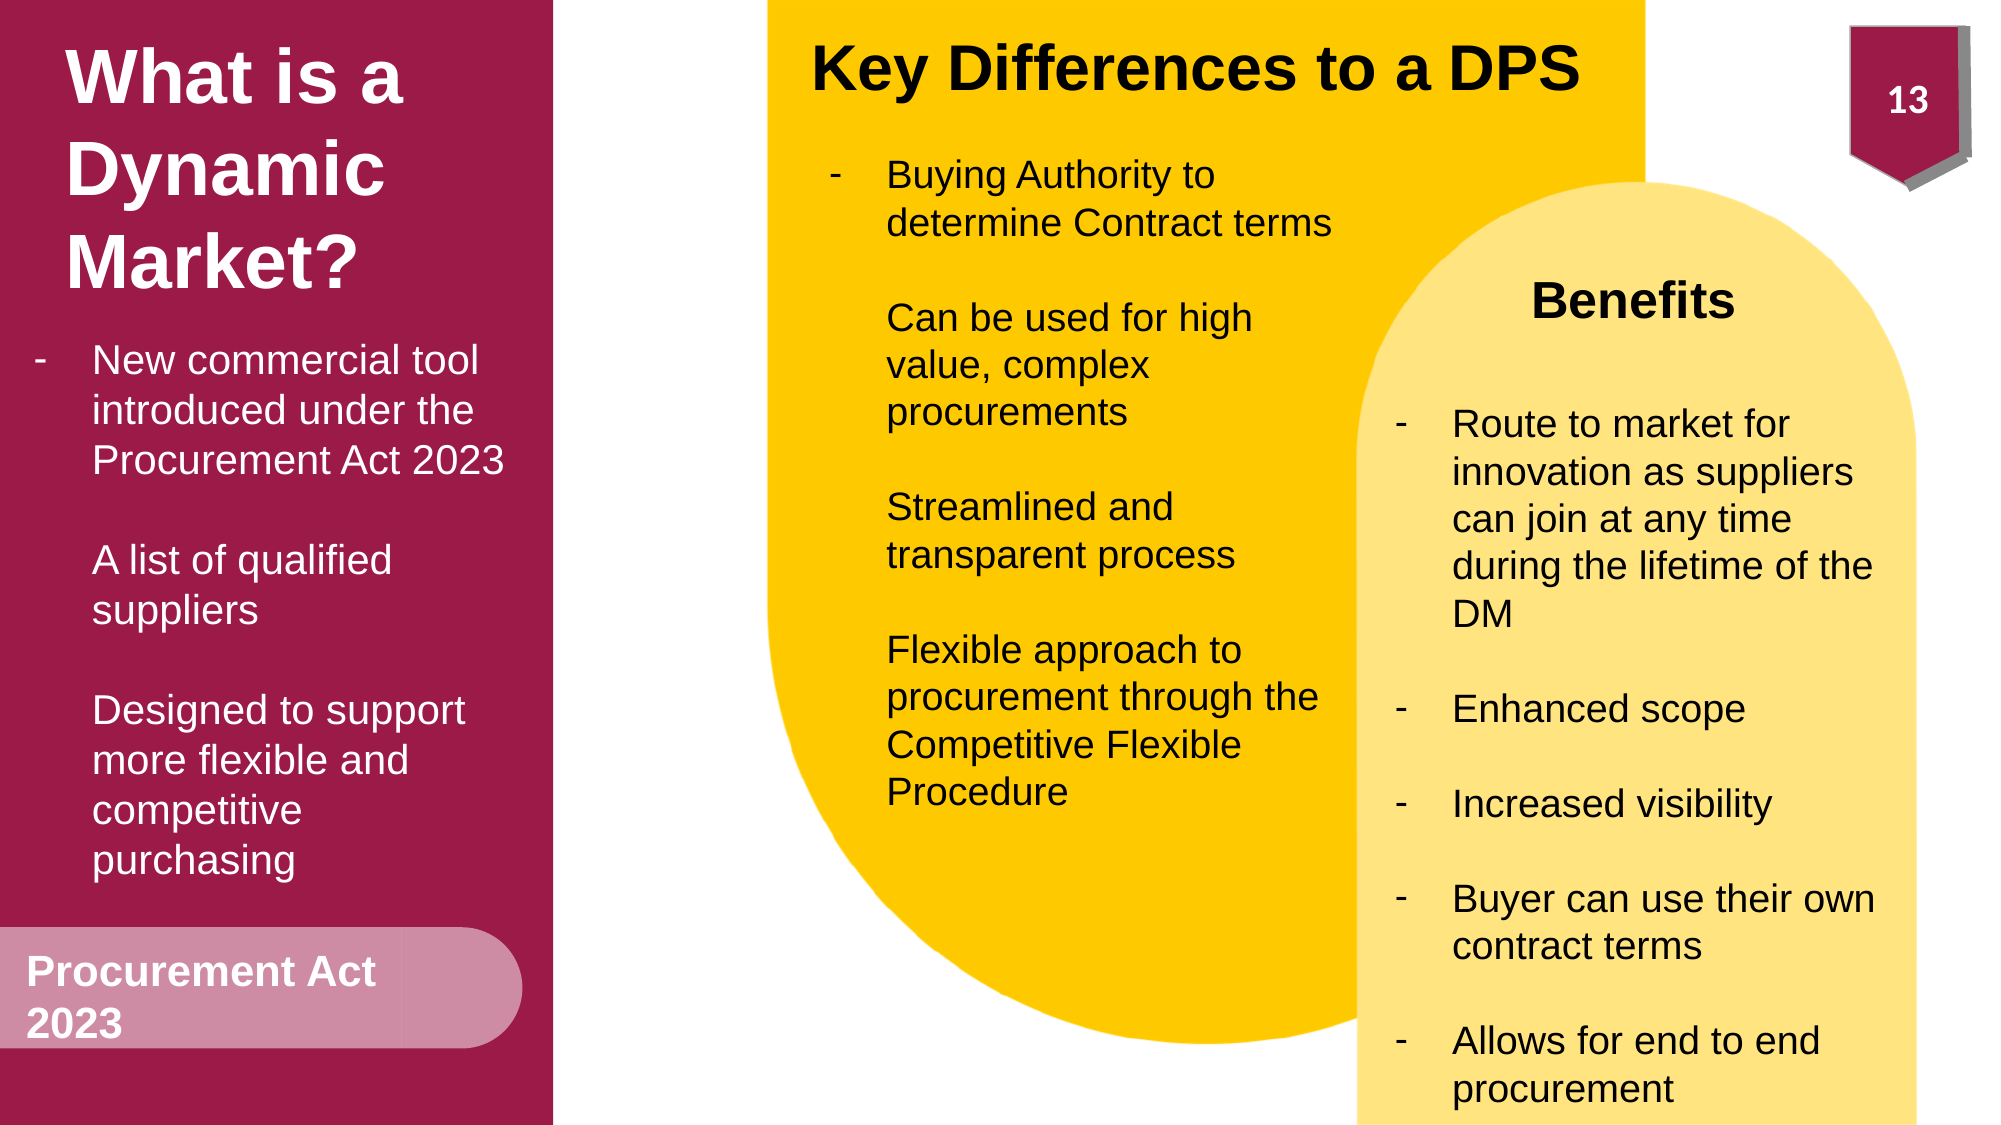

What is a Dynamic Market?
Key Differences to a DPS
13
Buying Authority to determine Contract terms
Can be used for high value, complex procurements
Streamlined and transparent process
Flexible approach to procurement through the Competitive Flexible Procedure
Benefits
# New commercial tool introduced under the Procurement Act 2023 A list of qualified suppliers Designed to support more flexible and competitive purchasing
Route to market for innovation as suppliers can join at any time during the lifetime of the DM
Enhanced scope
Increased visibility
Buyer can use their own contract terms
Allows for end to end procurement
Procurement Act 2023